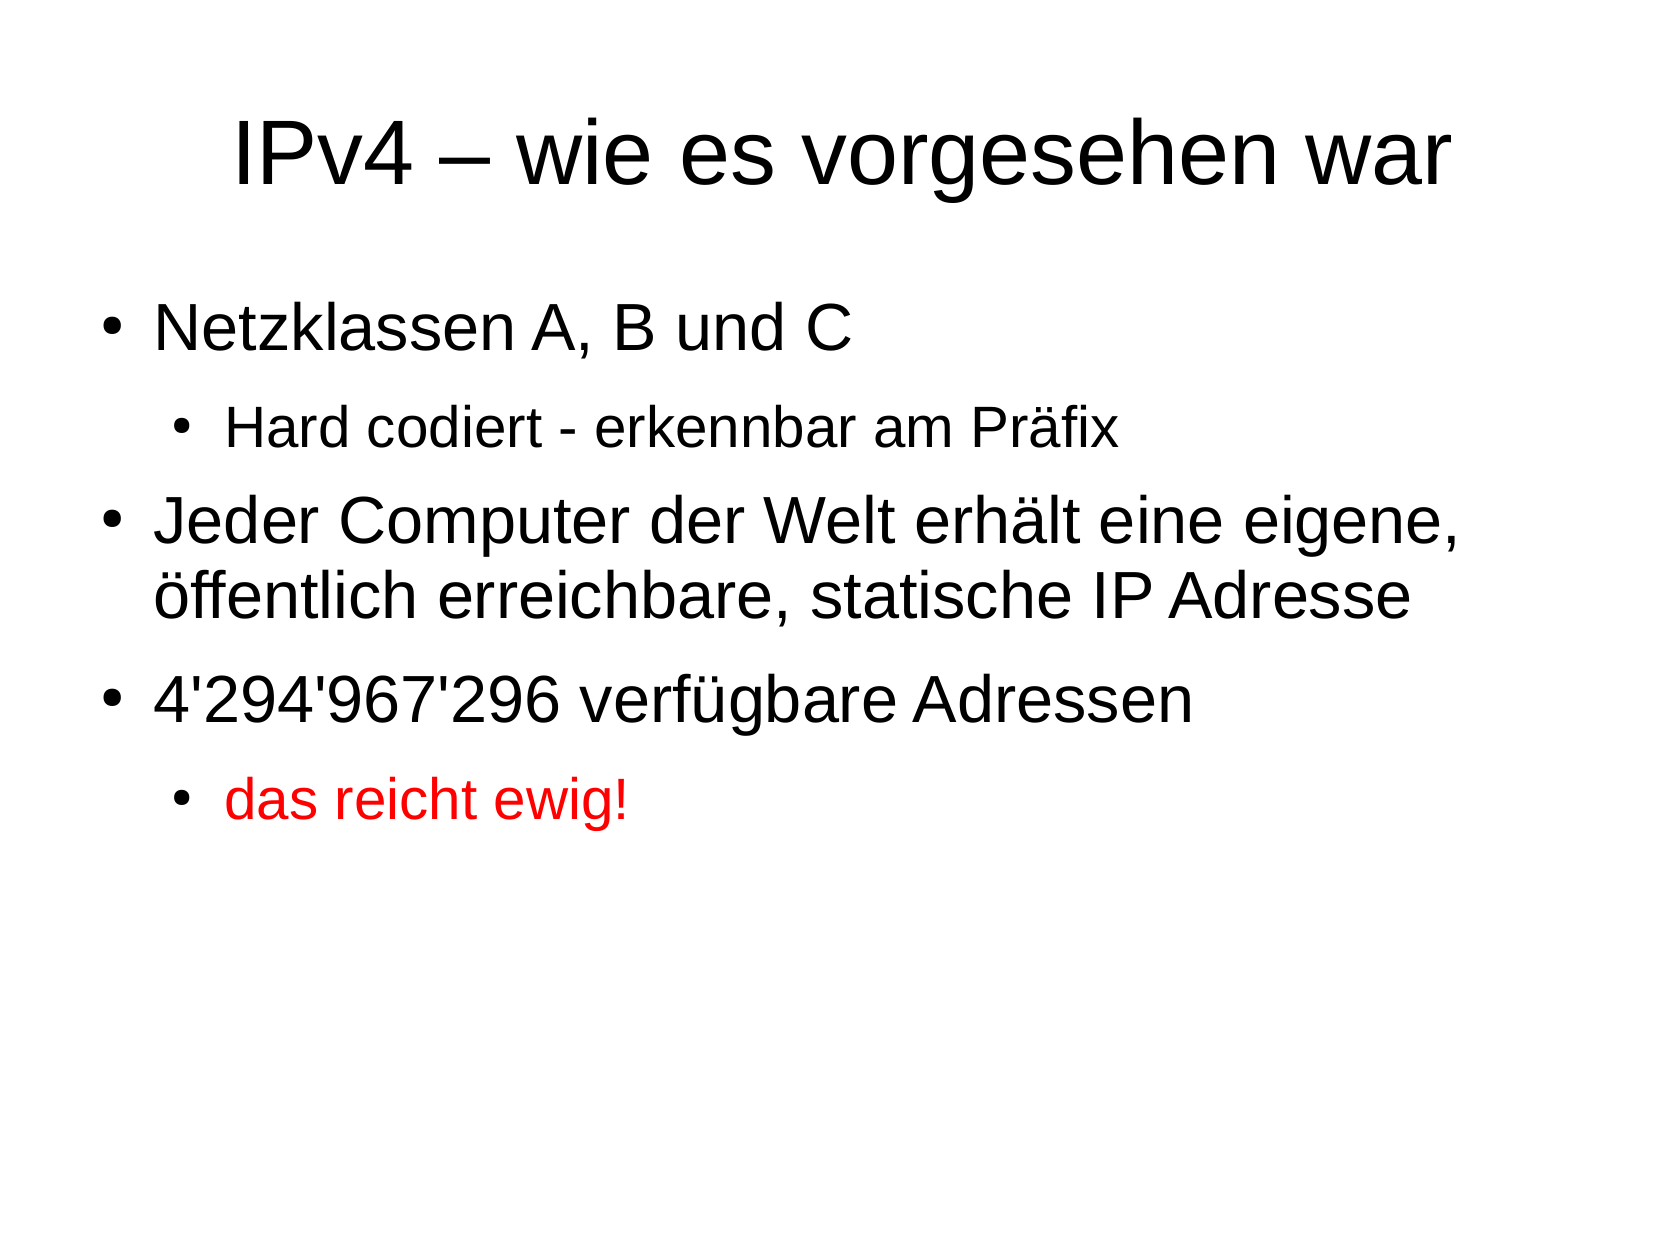

# IPv4 – wie es vorgesehen war
Netzklassen A, B und C
Hard codiert - erkennbar am Präfix
Jeder Computer der Welt erhält eine eigene, öffentlich erreichbare, statische IP Adresse
4'294'967'296 verfügbare Adressen
das reicht ewig!